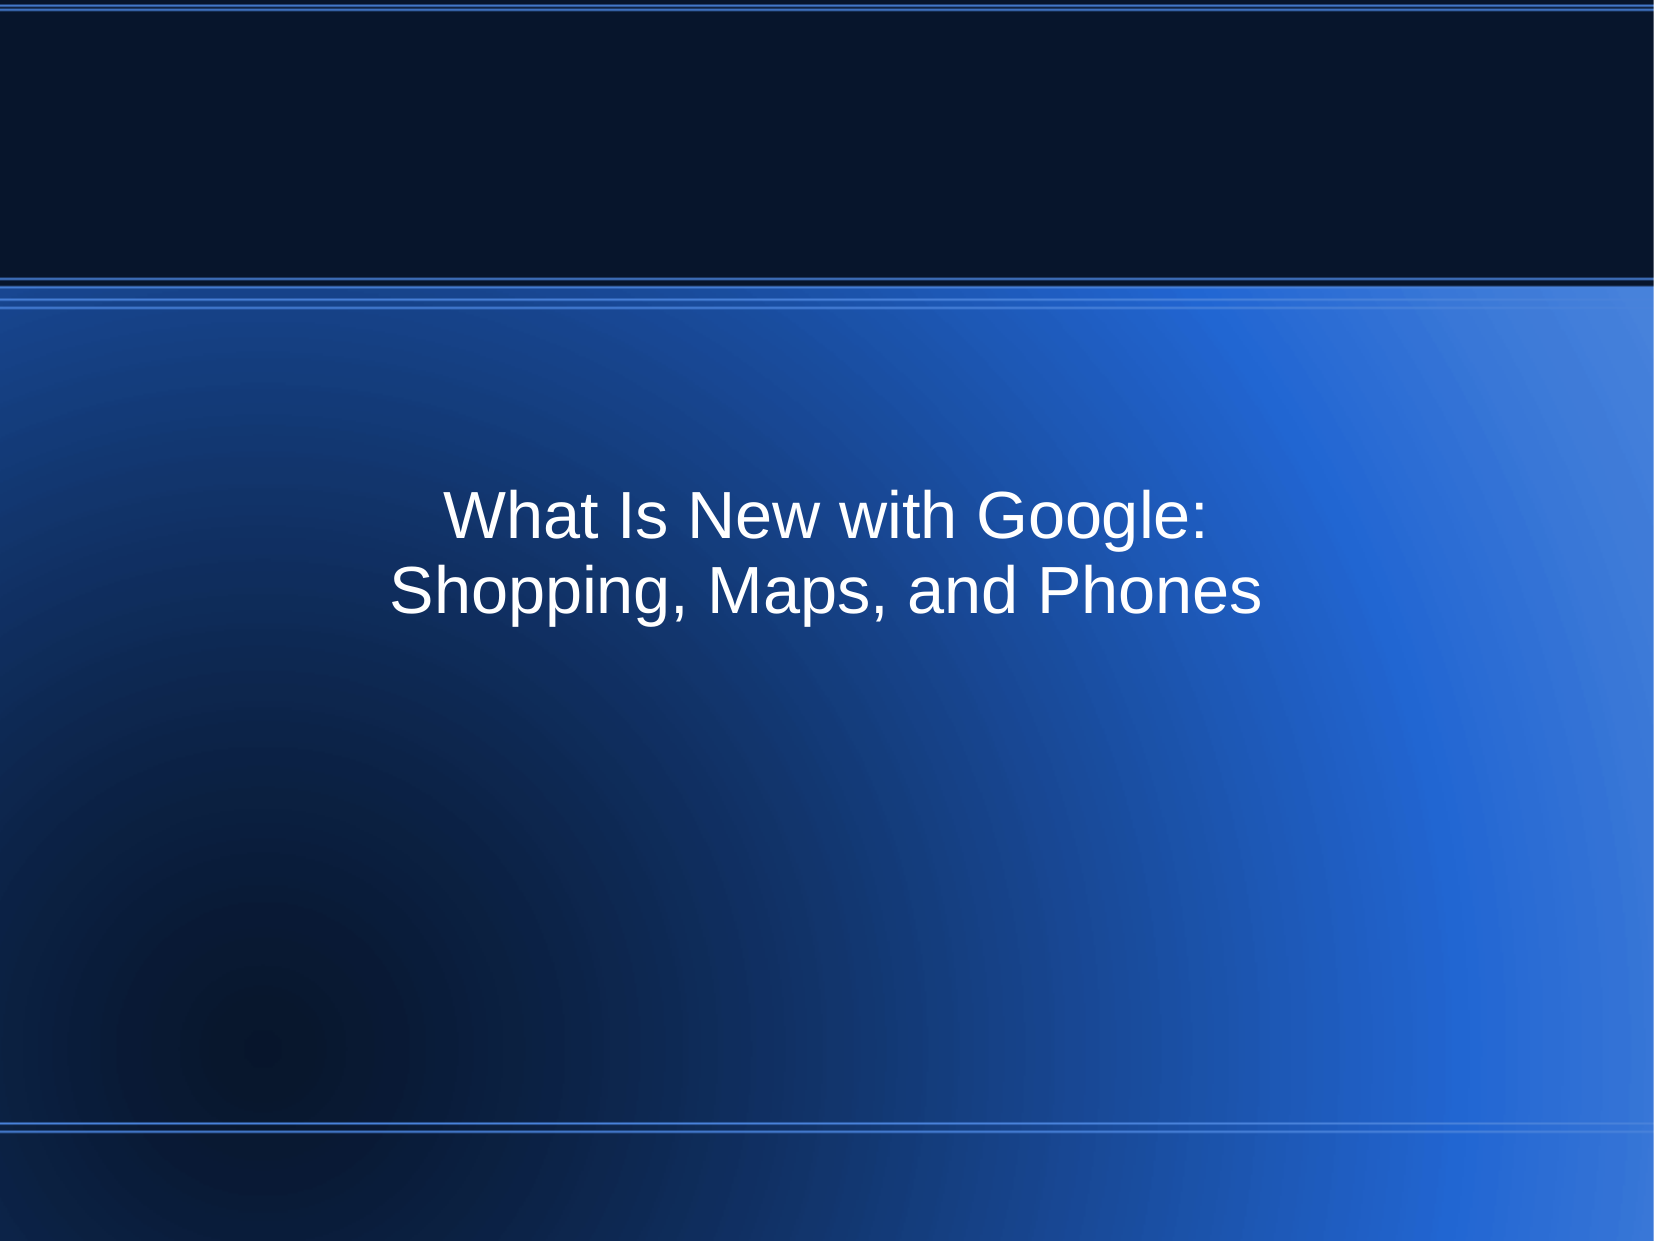

# What Is New with Google:
Shopping, Maps, and Phones